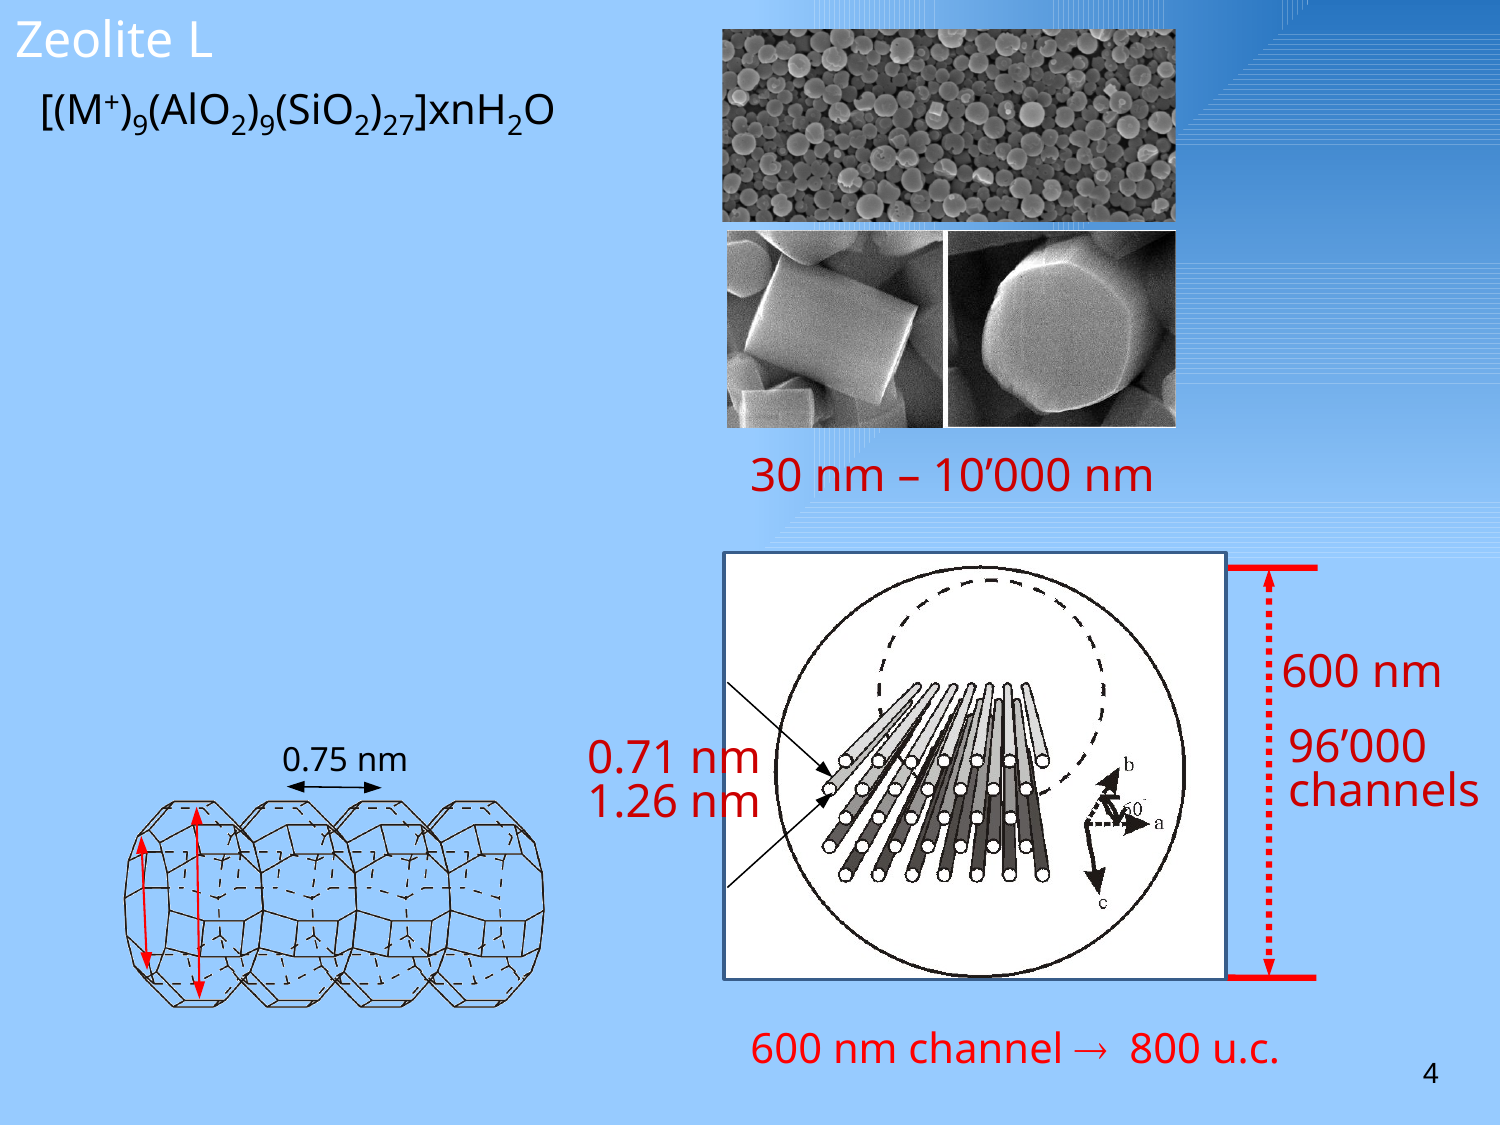

Zeolite L
30 nm – 10’000 nm
[(M+)9(AlO2)9(SiO2)27]xnH2O
600 nm
0.71 nm
1.26 nm
96’000
channels
0.75 nm
600 nm channel ® 800 u.c.